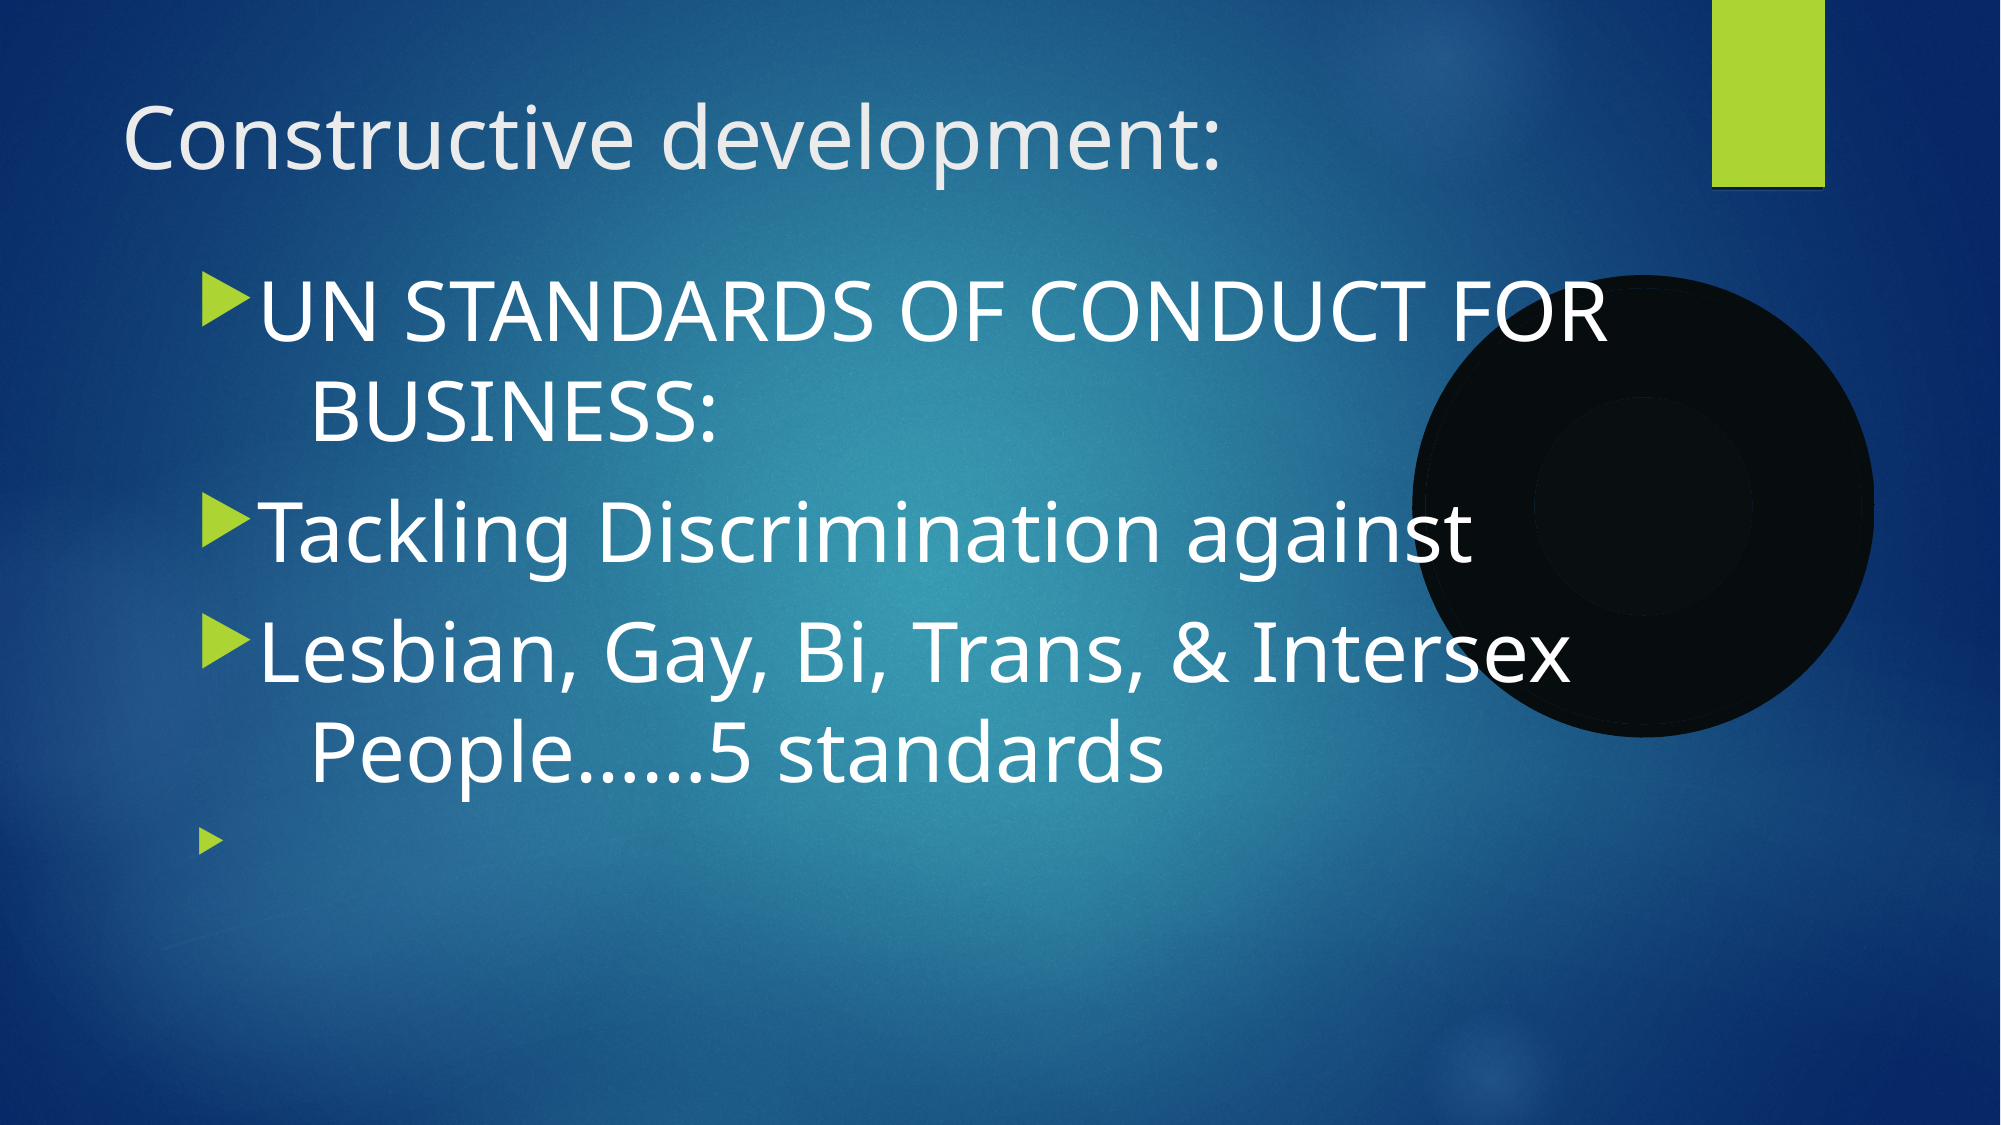

# Constructive development:
UN STANDARDS OF CONDUCT FOR BUSINESS:
Tackling Discrimination against
Lesbian, Gay, Bi, Trans, & Intersex People……5 standards